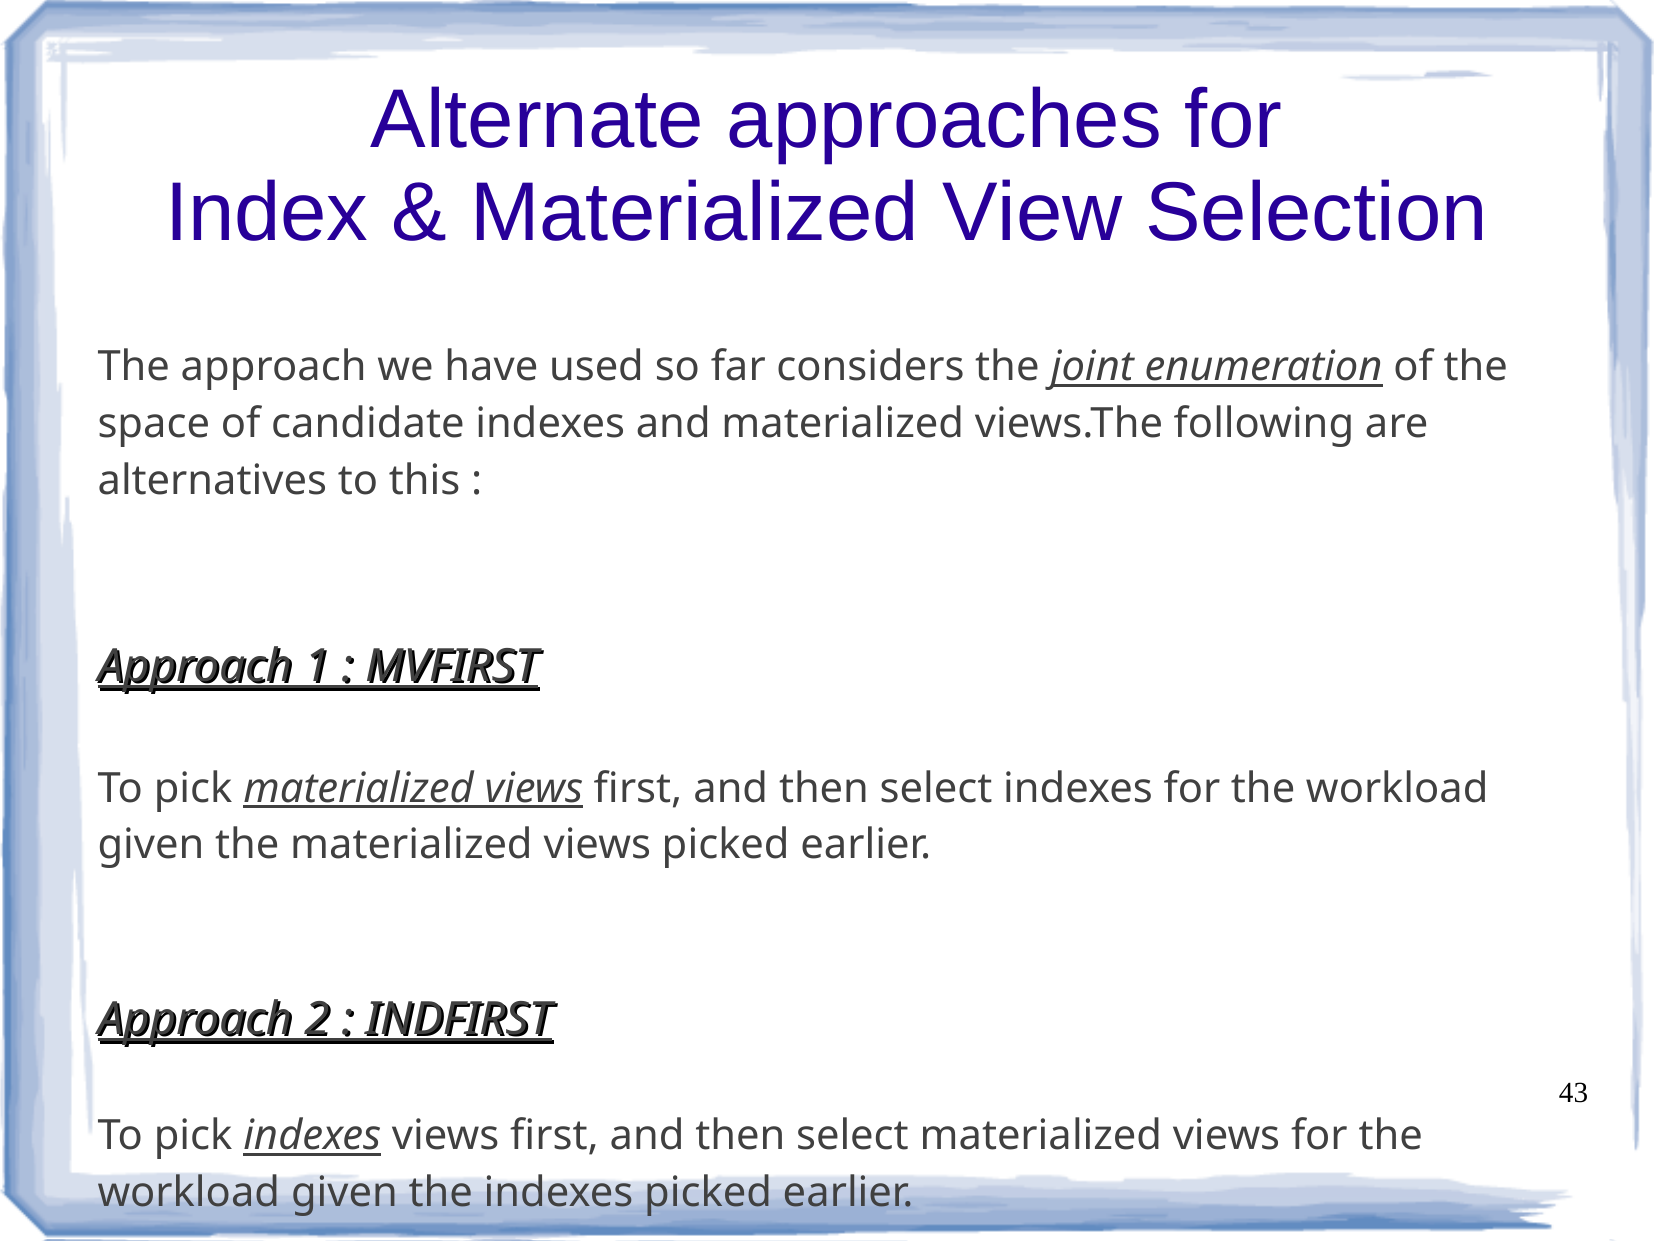

# Alternate approaches for Index & Materialized View Selection
The approach we have used so far considers the joint enumeration of the space of candidate indexes and materialized views.The following are alternatives to this :
Approach 1 : MVFIRST
To pick materialized views first, and then select indexes for the workload given the materialized views picked earlier.
Approach 2 : INDFIRST
To pick indexes views first, and then select materialized views for the workload given the indexes picked earlier.
43